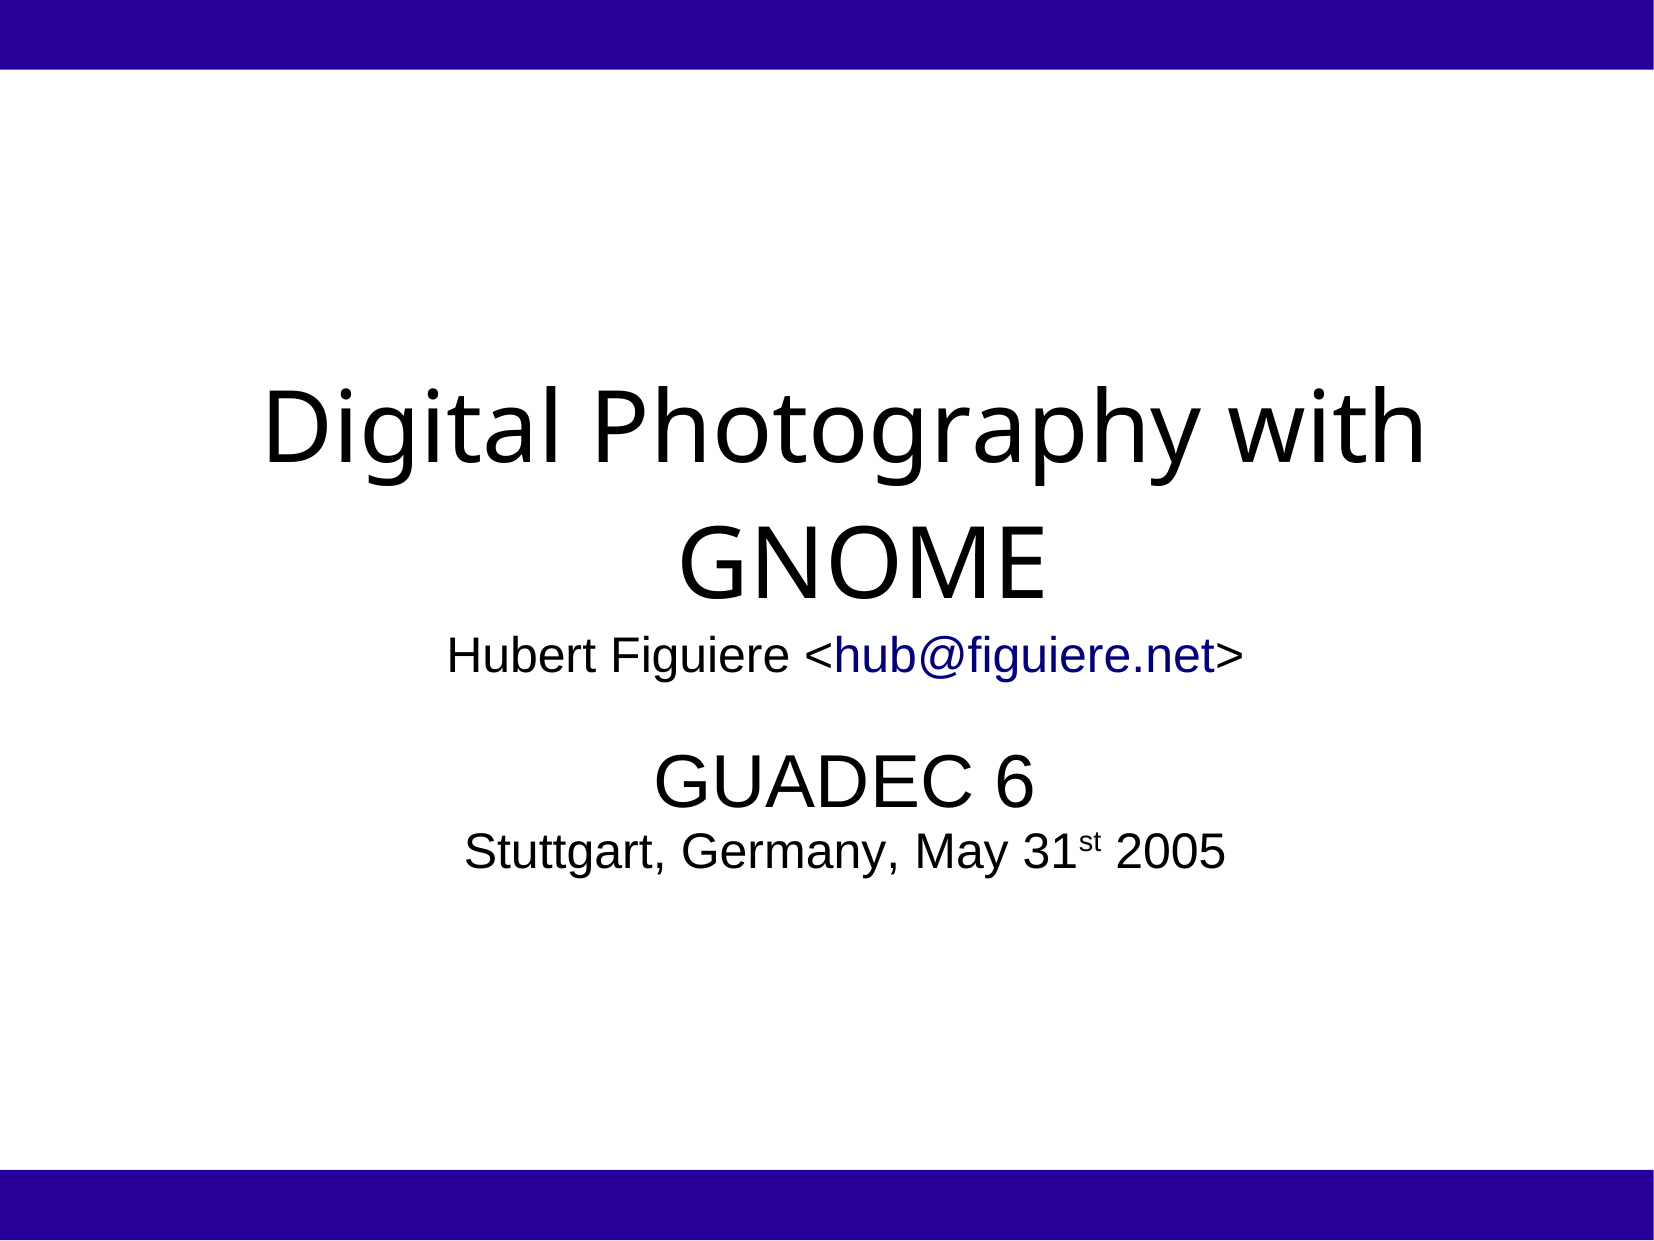

# Digital Photography with GNOME
Hubert Figuiere <hub@figuiere.net>
GUADEC 6
Stuttgart, Germany, May 31st 2005